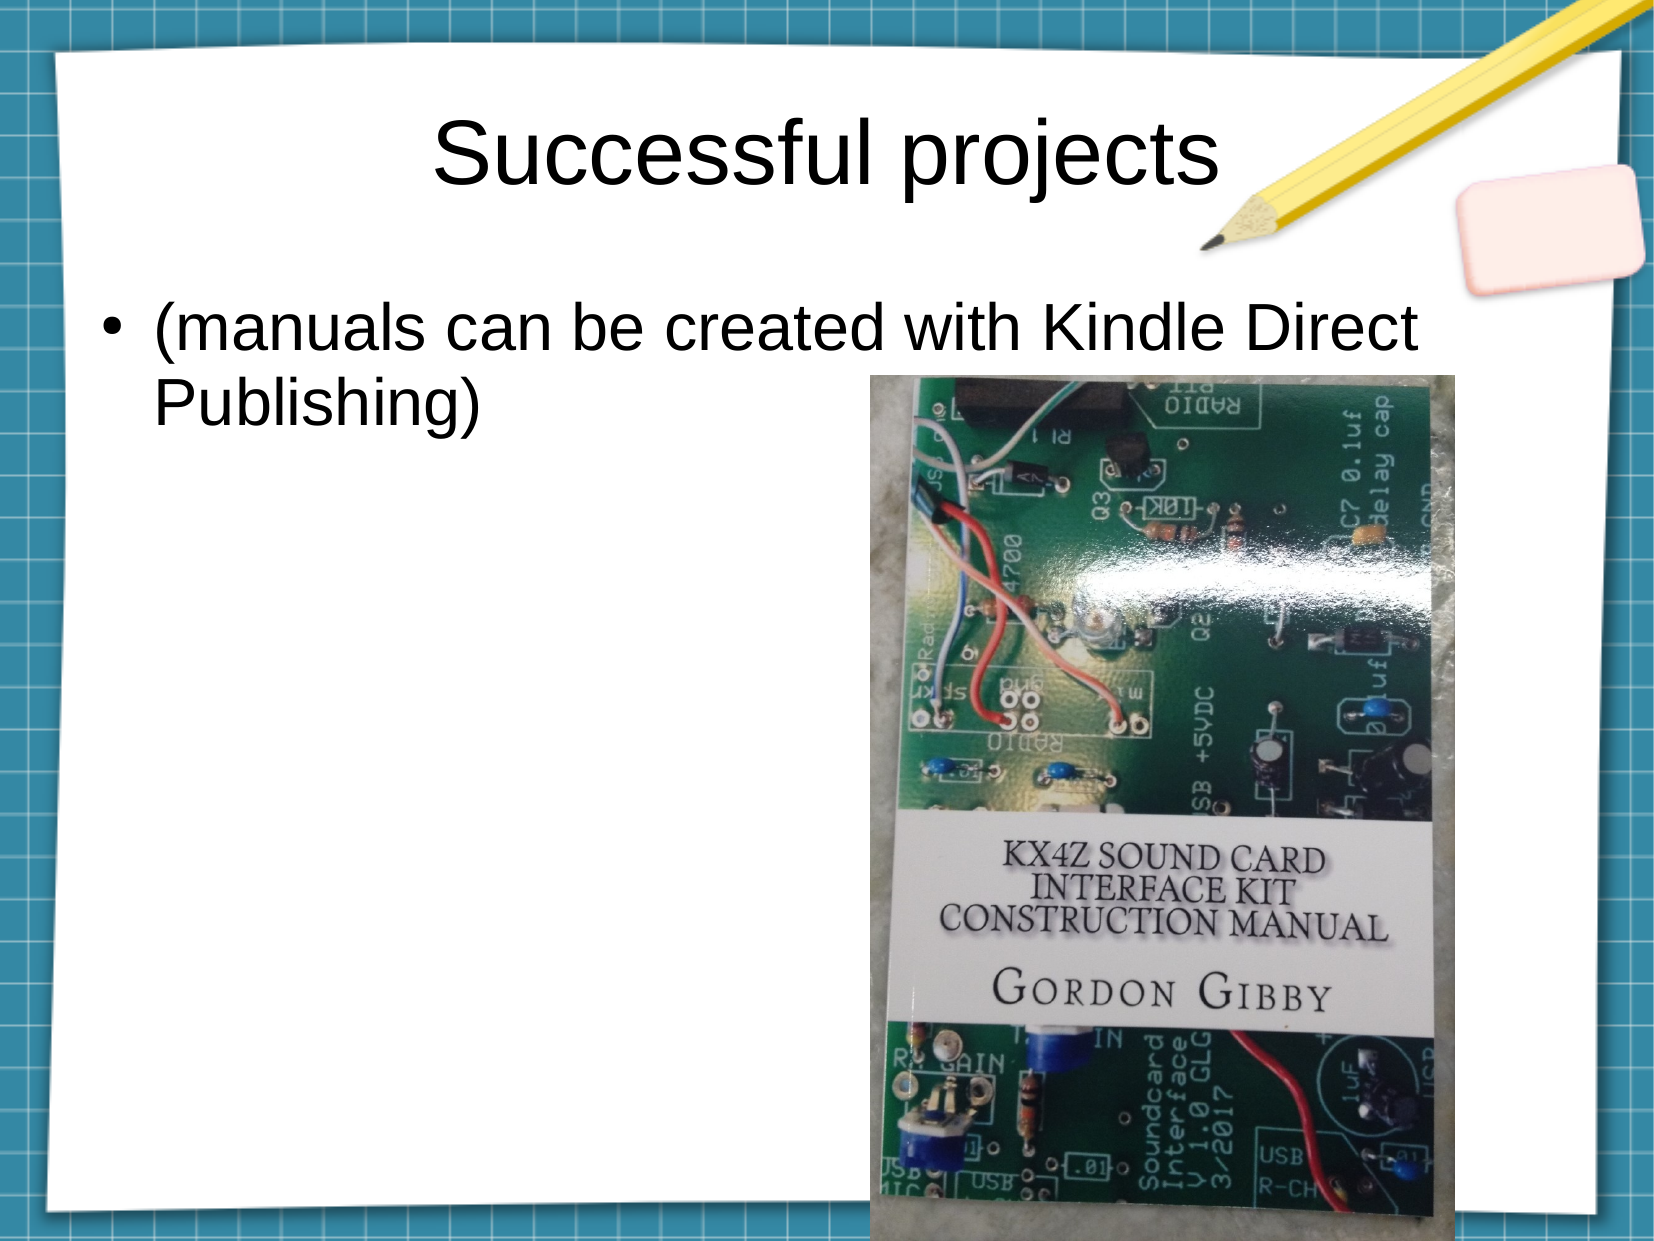

# Successful projects
(manuals can be created with Kindle Direct Publishing)